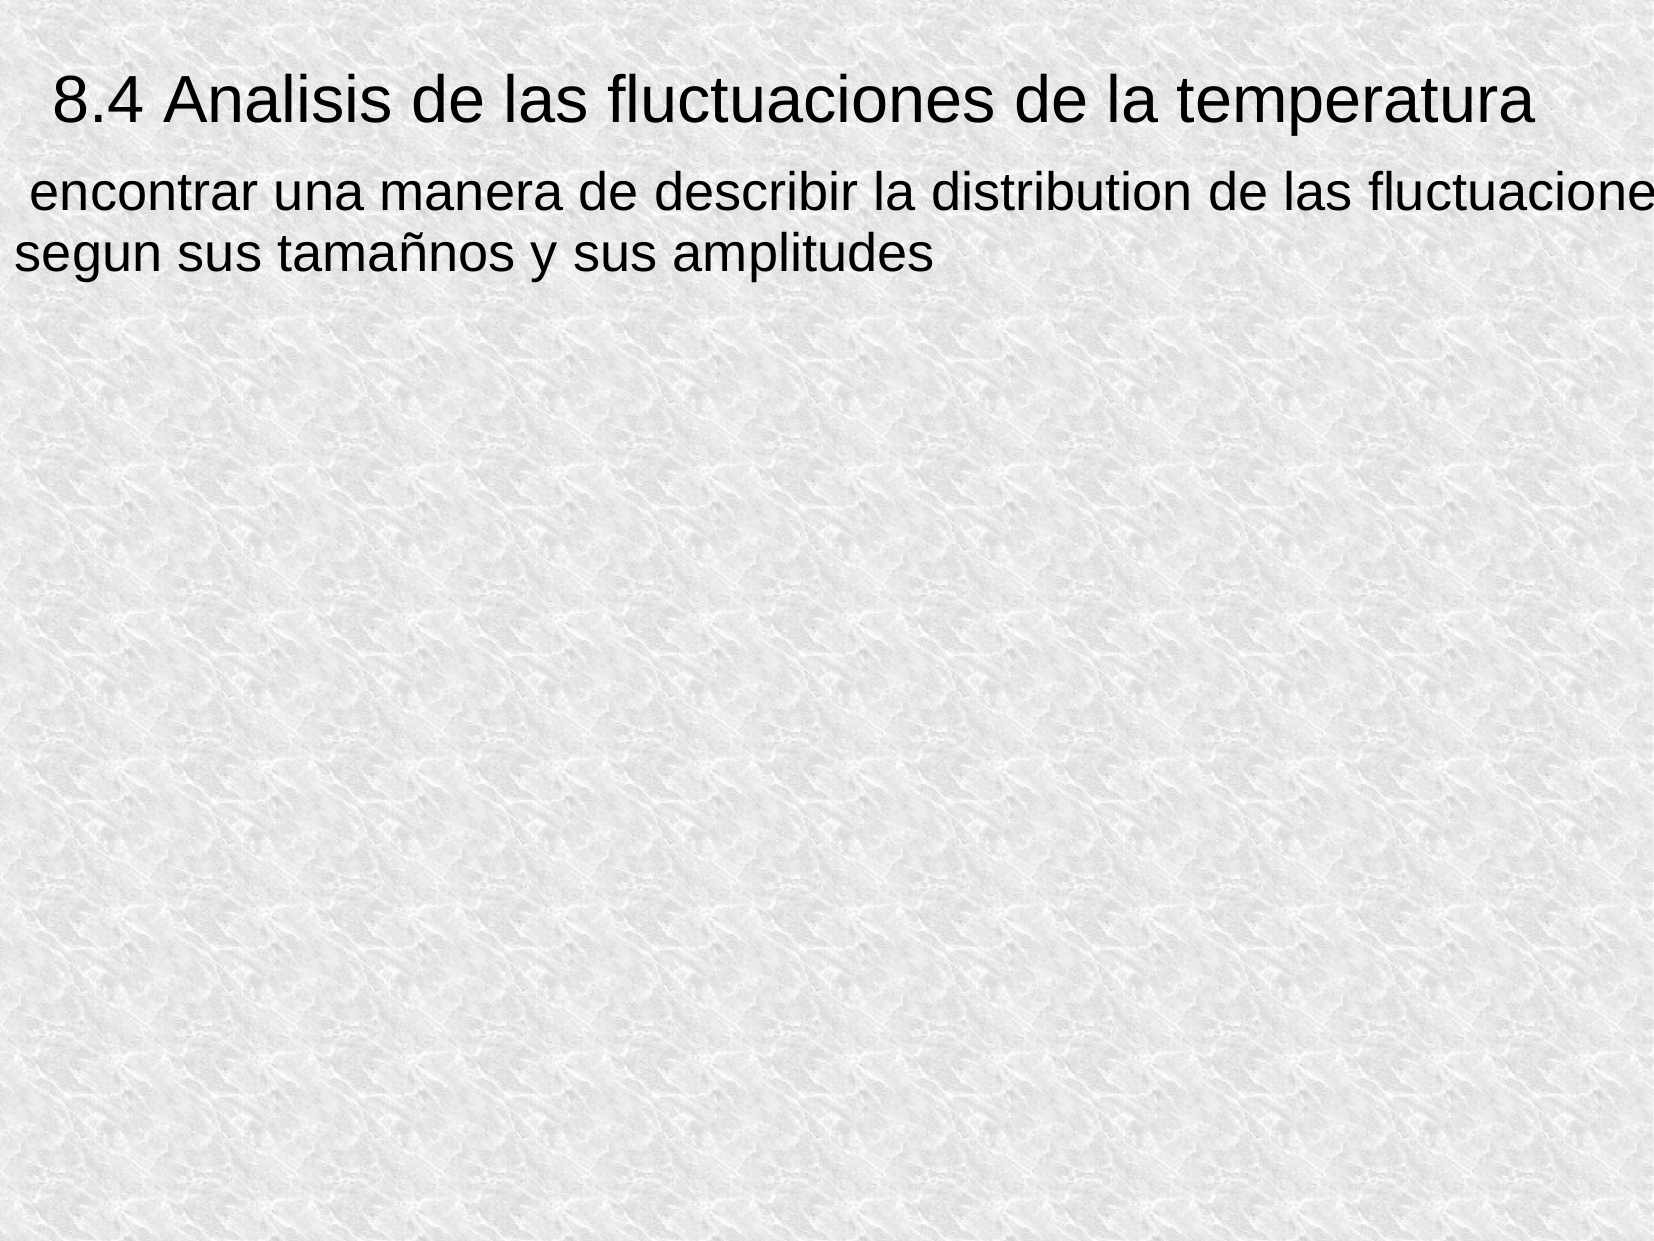

8.4 Analisis de las fluctuaciones de la temperatura
 encontrar una manera de describir la distribution de las fluctuaciones
segun sus tamañnos y sus amplitudes